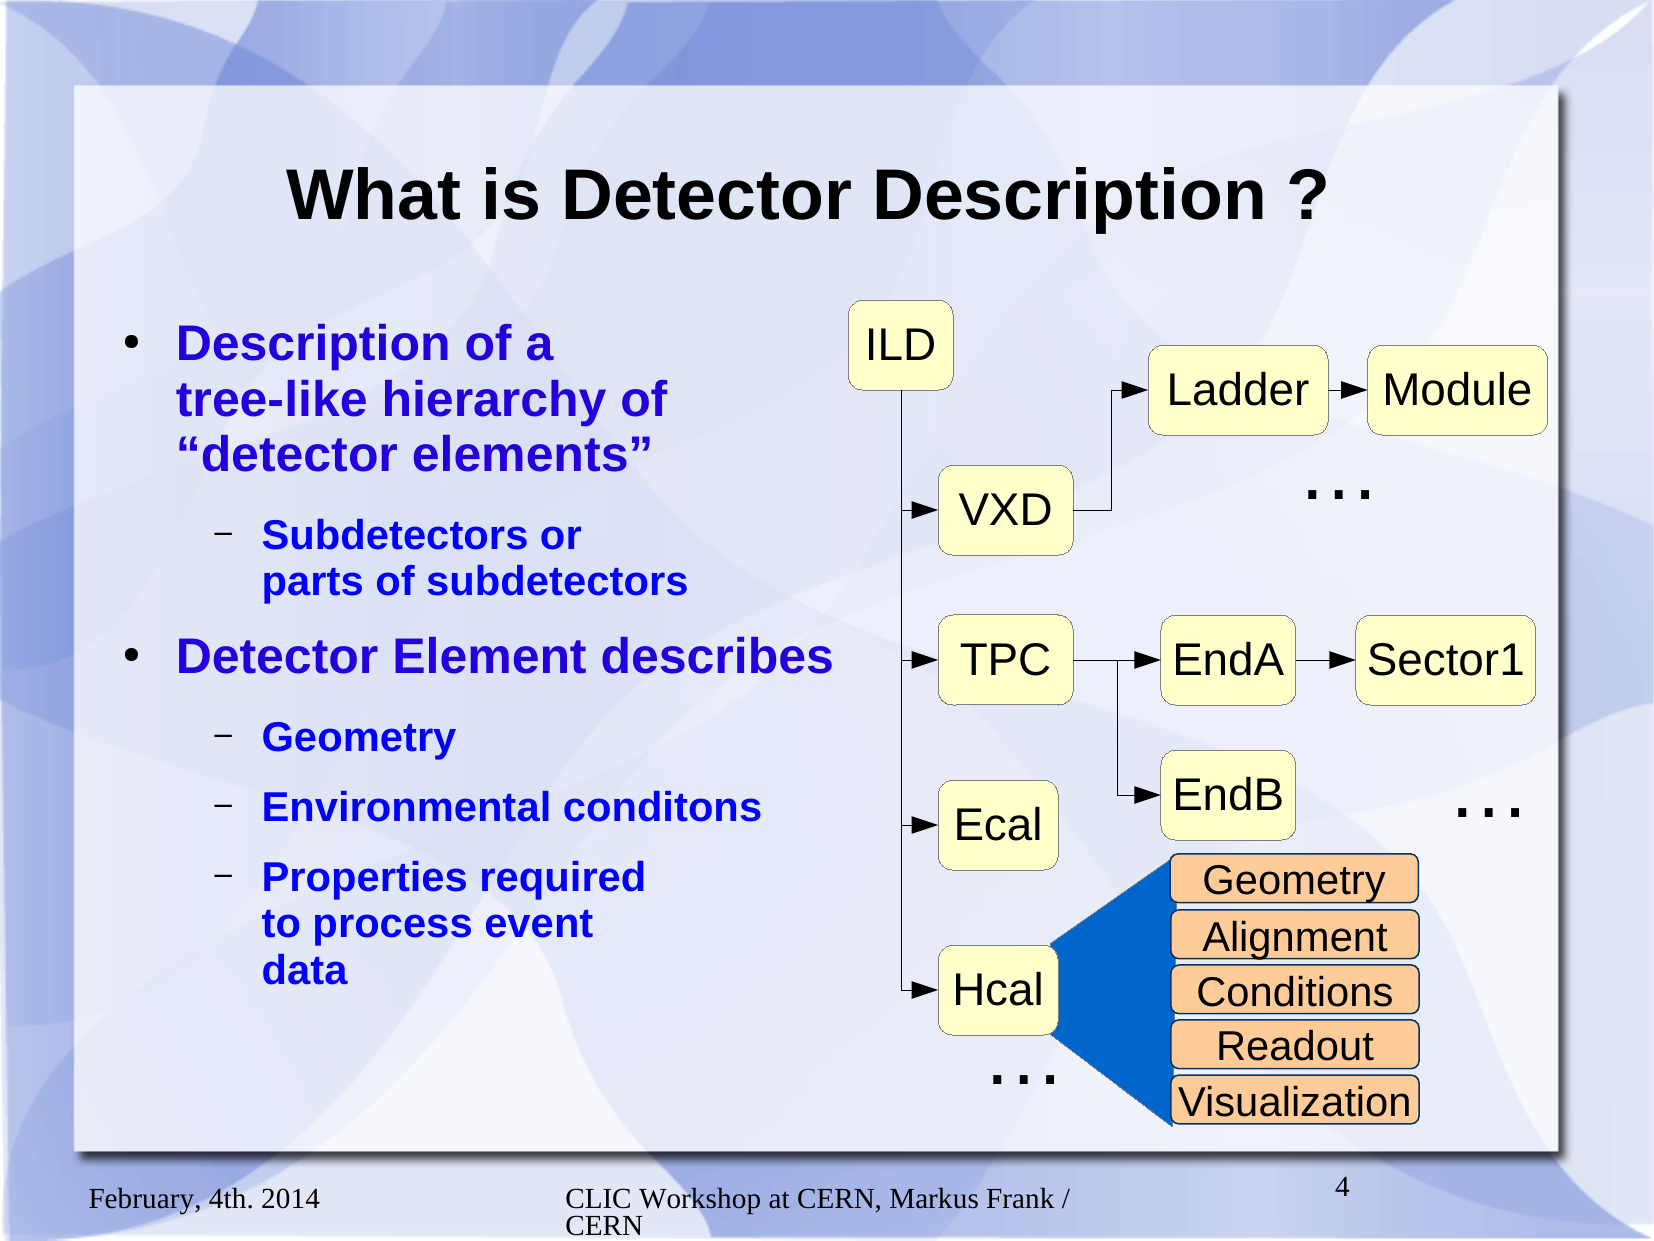

# What is Detector Description ?
ILD
Description of a
tree-like hierarchy of
“detector elements”
Subdetectors or
parts of subdetectors
Detector Element describes
Geometry
Environmental conditons
Properties required
to process event
data
Ladder
Module
…
VXD
TPC
EndA
Sector1
…
EndB
Ecal
Geometry
Alignment
Conditions
Readout
Visualization
…
Hcal
…
4
February, 4th. 2014
CLIC Workshop at CERN, Markus Frank / CERN